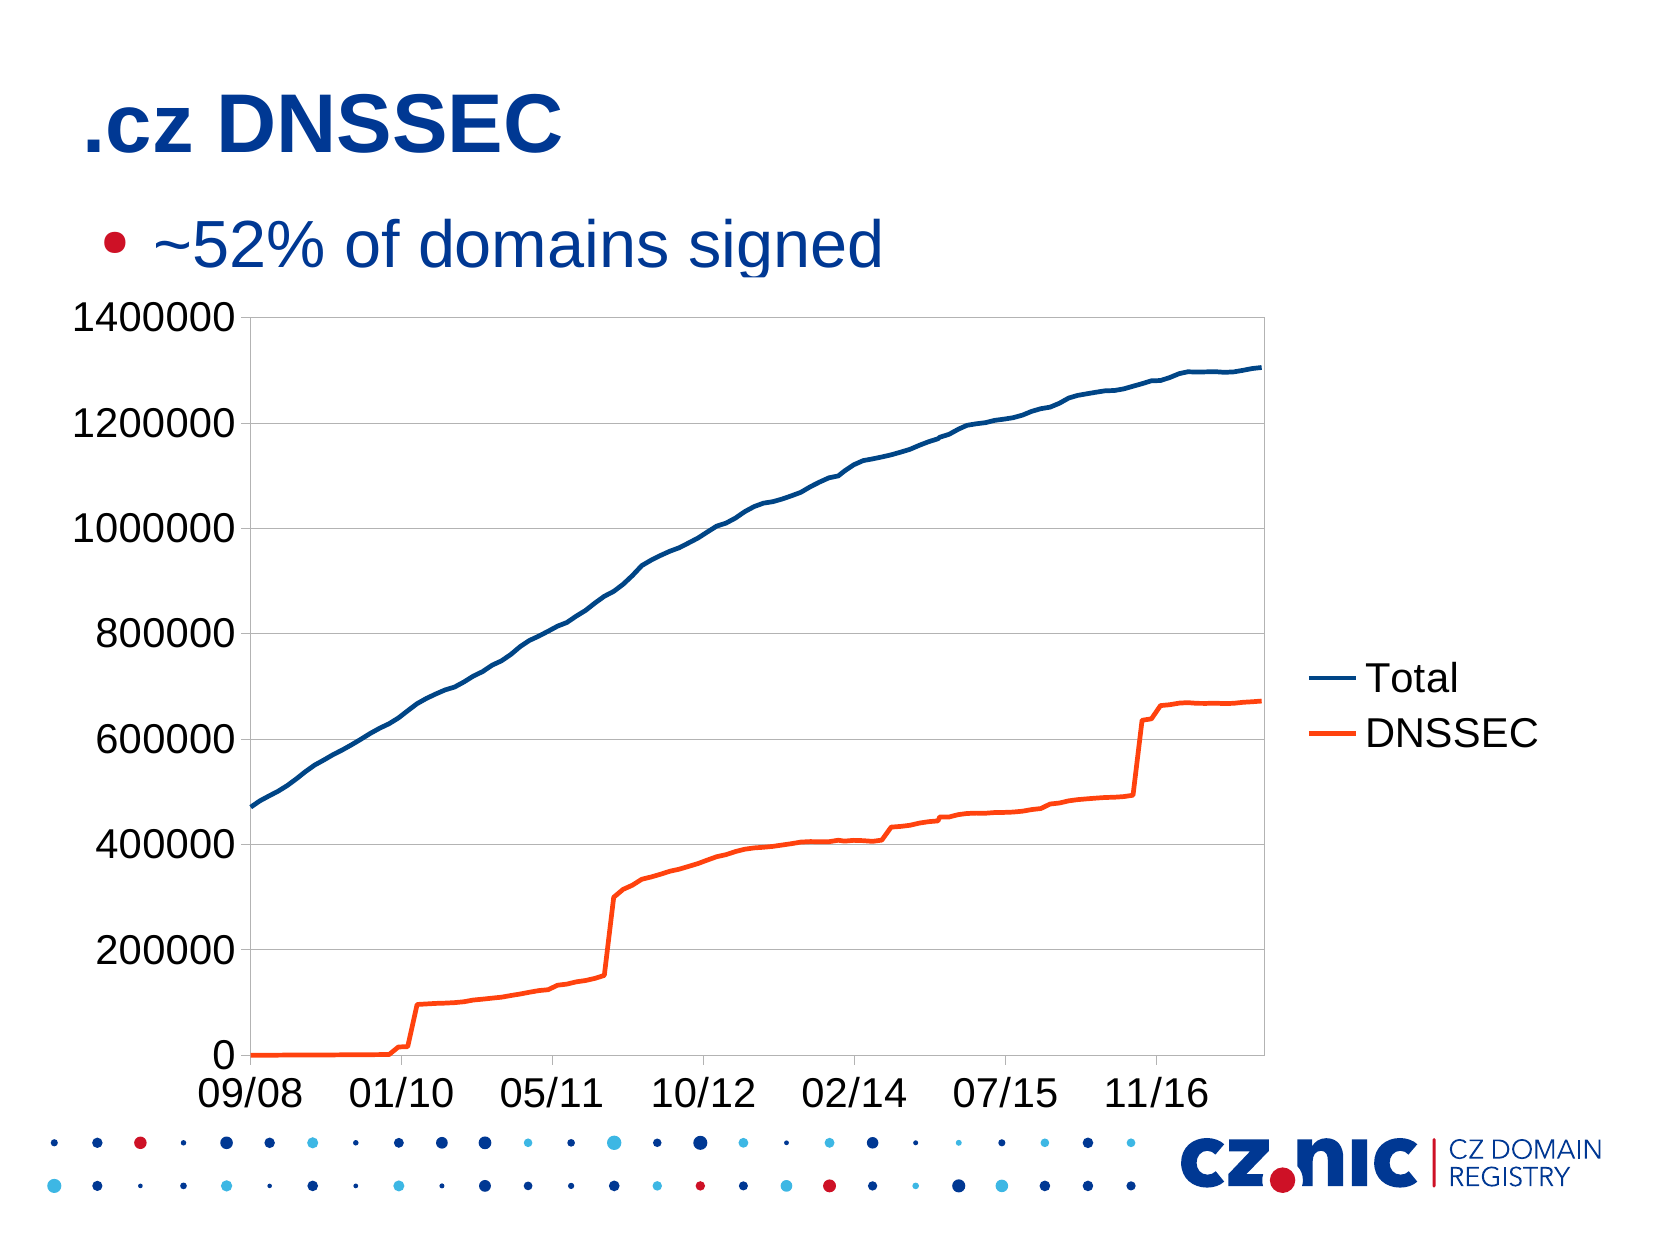

# .cz DNSSEC
~52% of domains signed
### Chart
| Category | Total | DNSSEC |
|---|---|---|